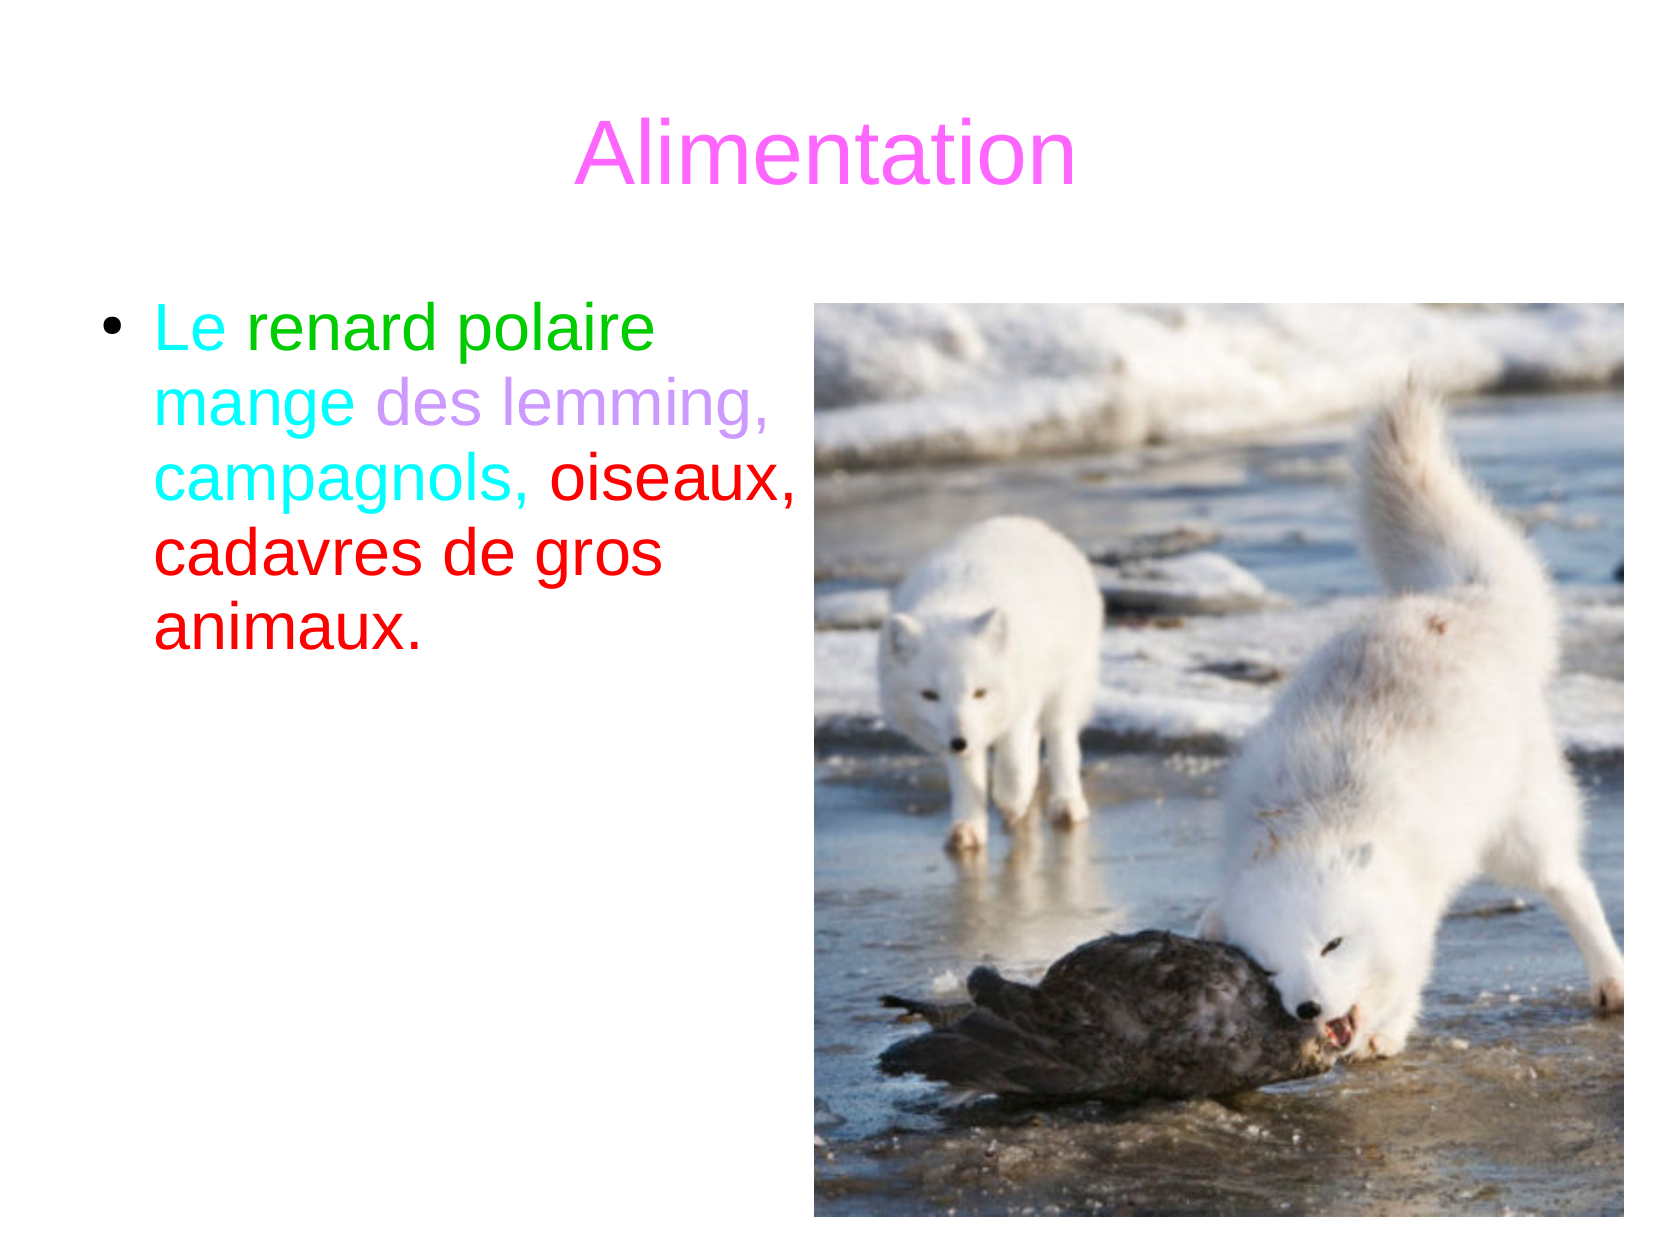

# Alimentation
Le renard polaire mange des lemming, campagnols, oiseaux, cadavres de gros animaux.